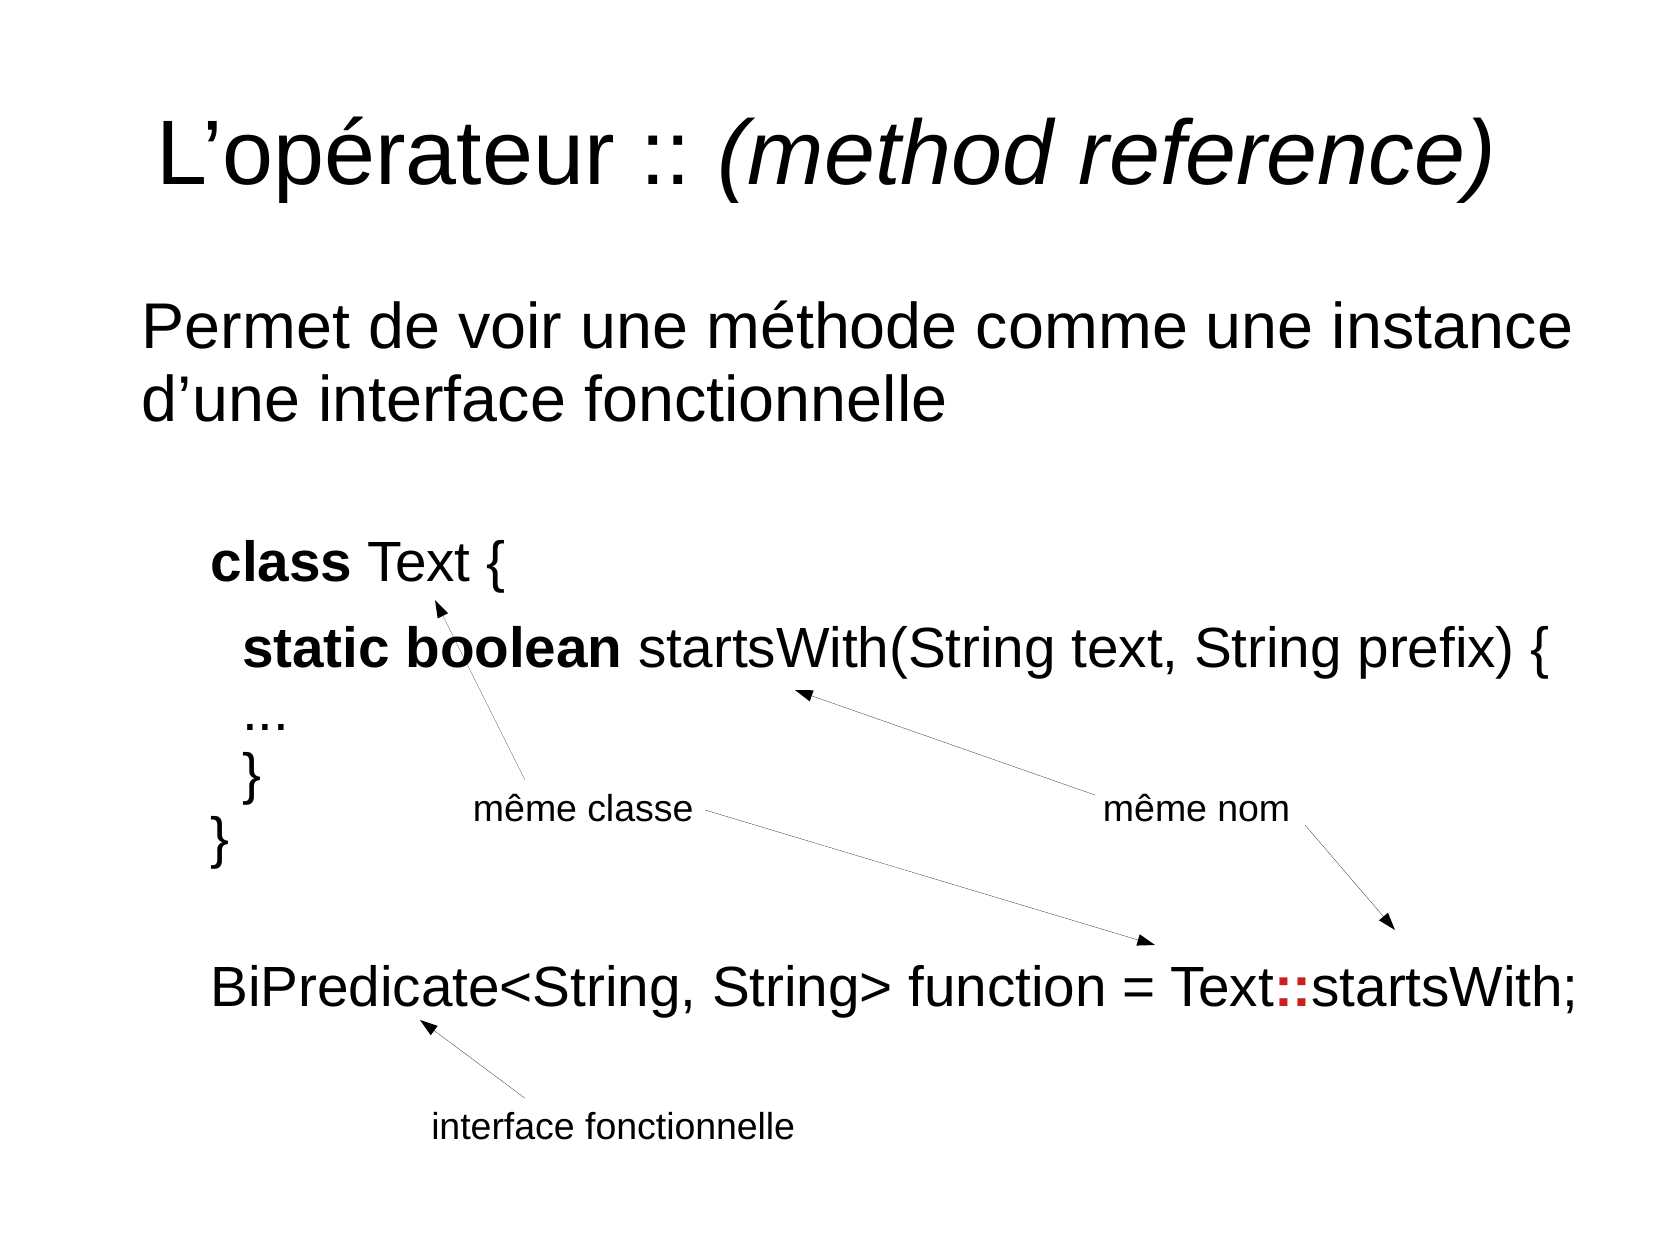

# L’opérateur :: (method reference)
Permet de voir une méthode comme une instance d’une interface fonctionnelle
class Text {
 static boolean startsWith(String text, String prefix) {
 ...
 }
}
BiPredicate<String, String> function = Text::startsWith;
même classe
même nom
interface fonctionnelle